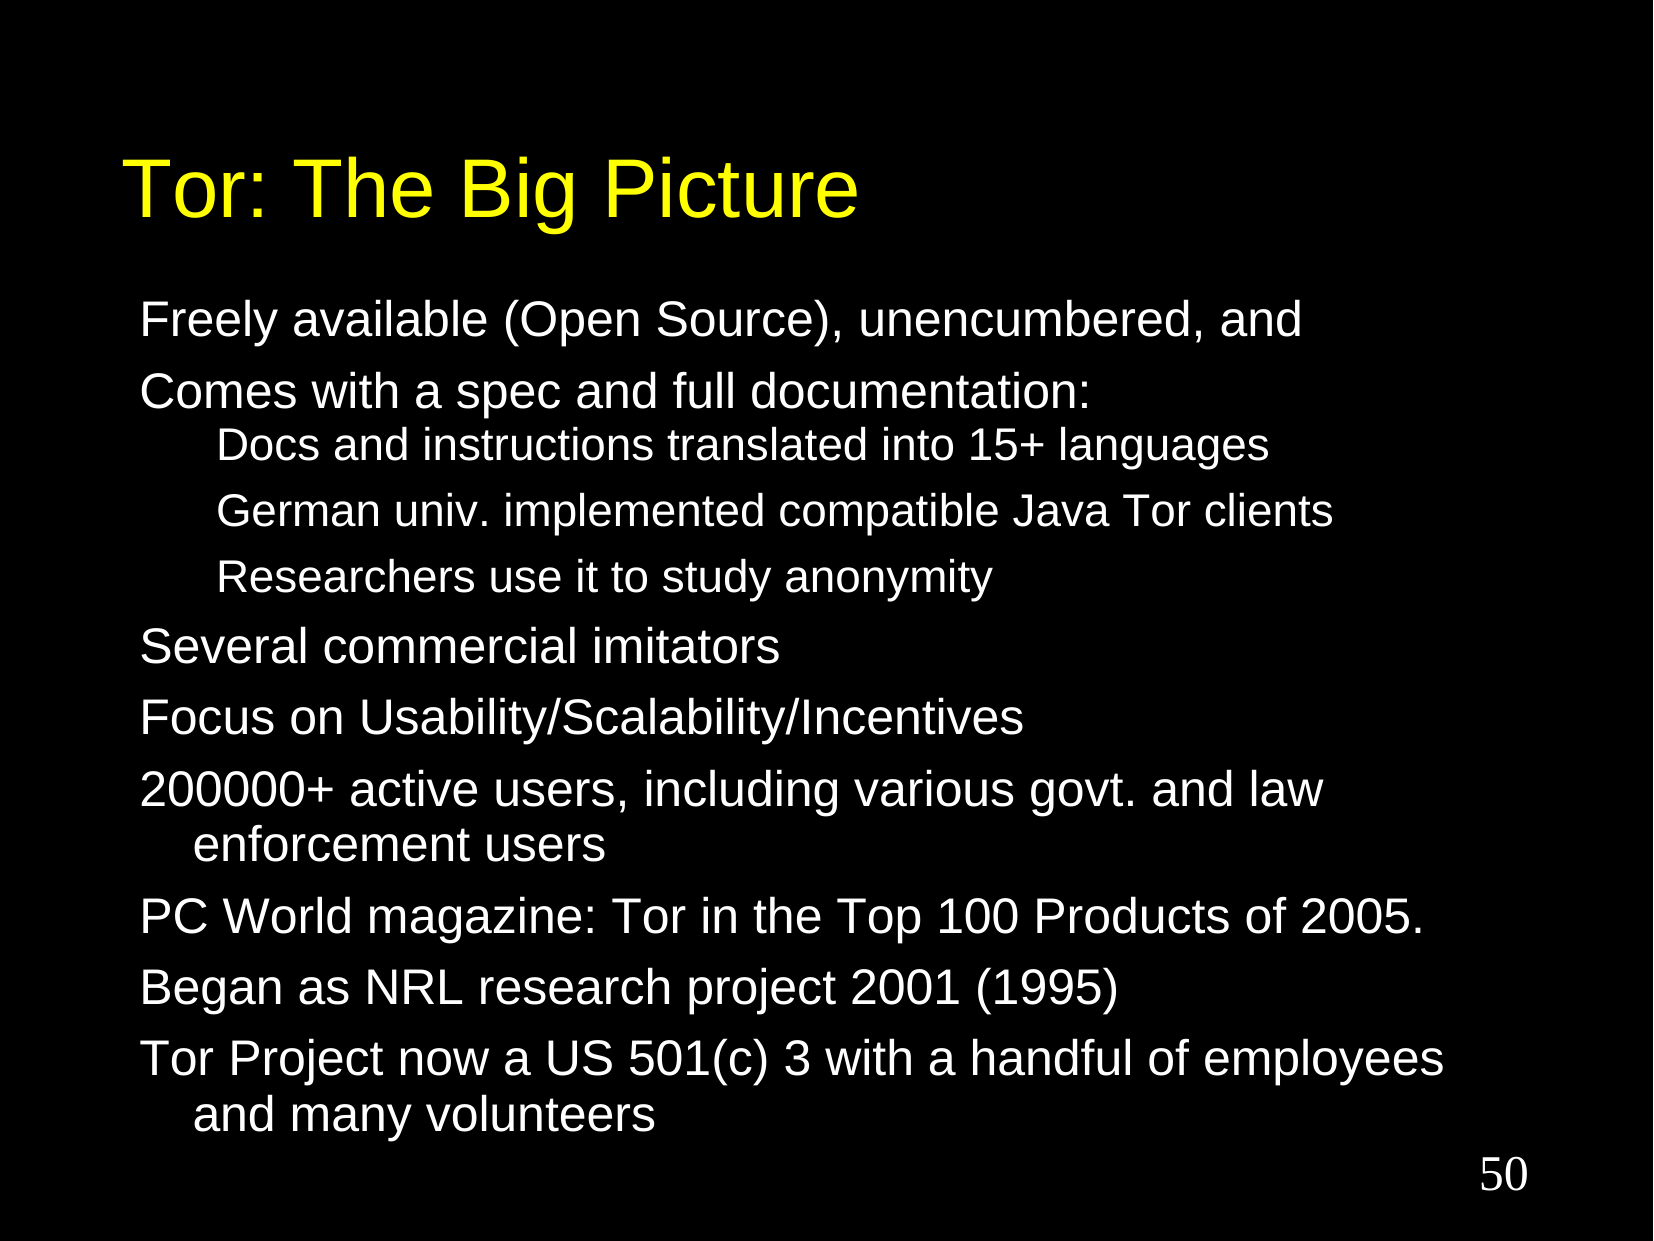

Tor: The Big Picture
# Freely available (Open Source), unencumbered, and
Comes with a spec and full documentation:
Docs and instructions translated into 15+ languages
German univ. implemented compatible Java Tor clients
Researchers use it to study anonymity
Several commercial imitators
Focus on Usability/Scalability/Incentives
200000+ active users, including various govt. and law enforcement users
PC World magazine: Tor in the Top 100 Products of 2005.
Began as NRL research project 2001 (1995)
Tor Project now a US 501(c) 3 with a handful of employees and many volunteers